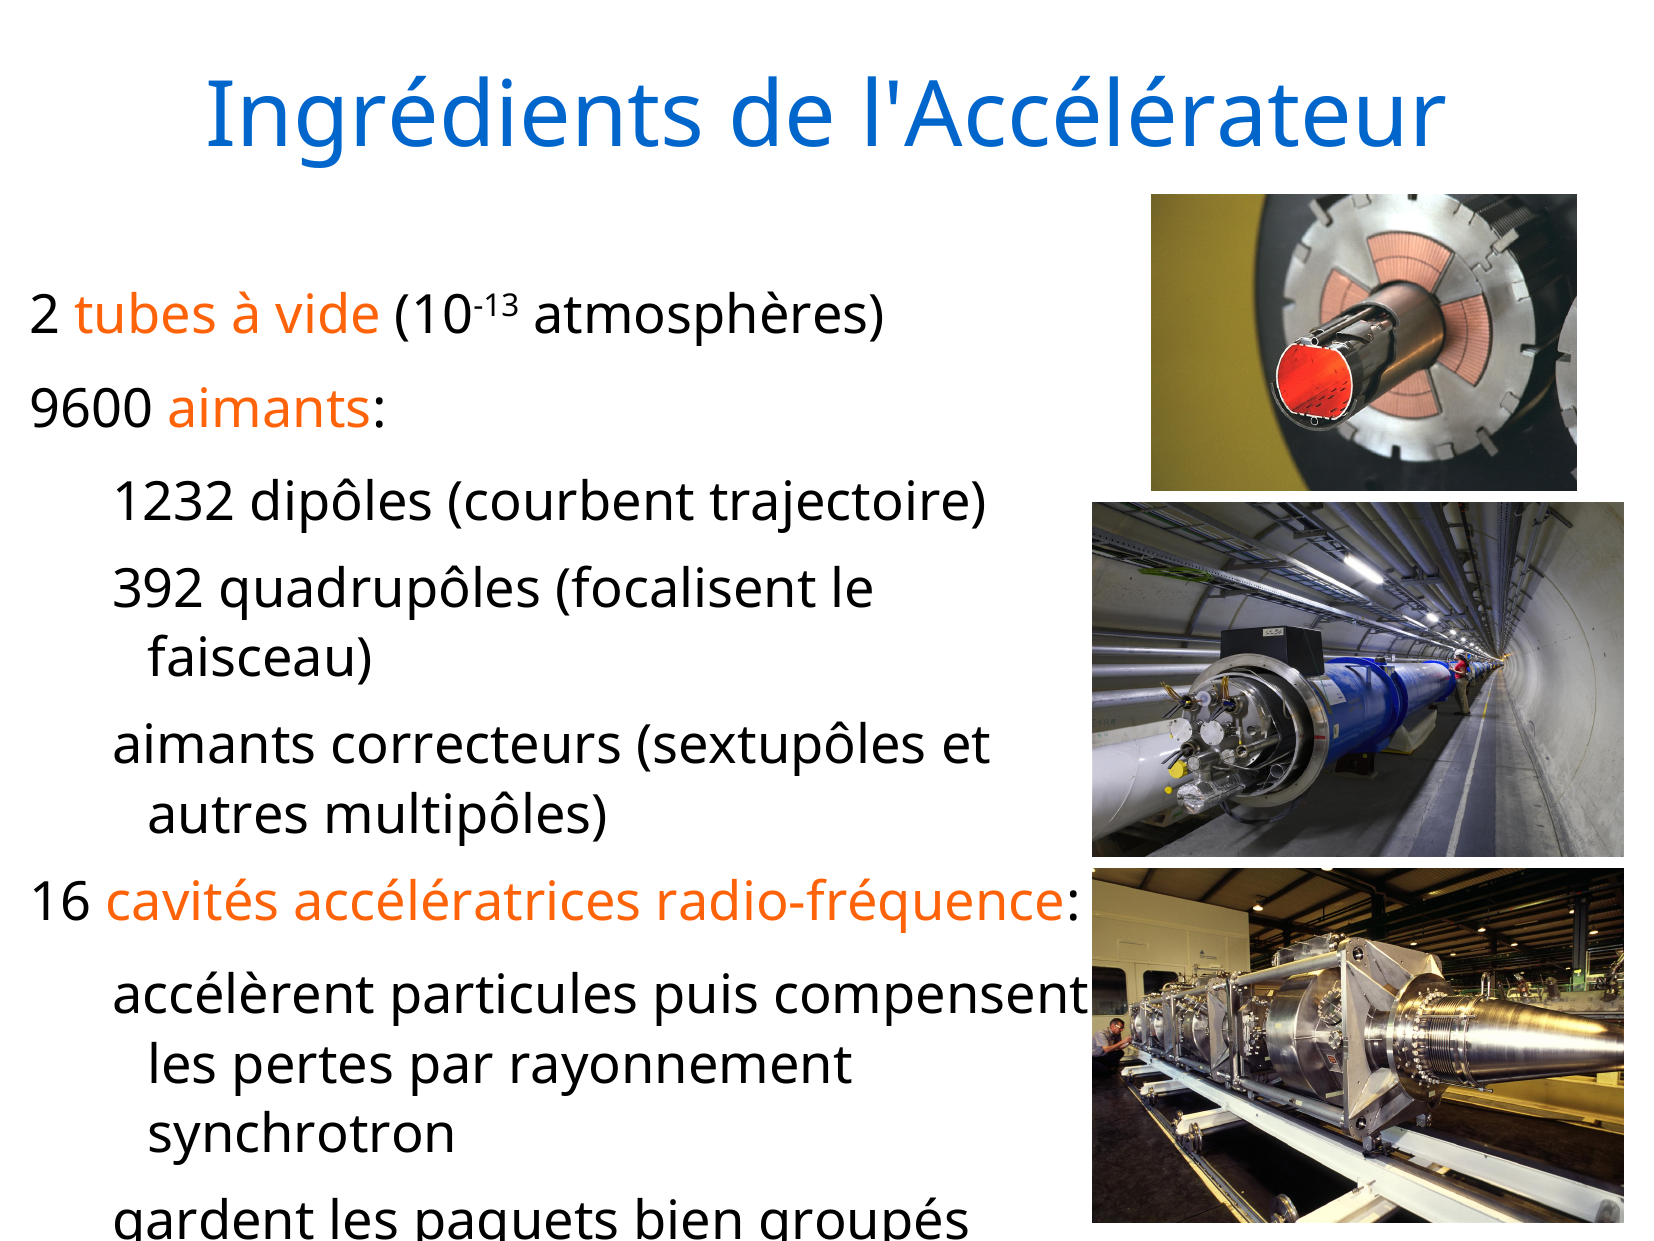

# Ingrédients de l'Accélérateur
2 tubes à vide (10-13 atmosphères)‏
9600 aimants:
1232 dipôles (courbent trajectoire)‏
392 quadrupôles (focalisent le faisceau)‏
aimants correcteurs (sextupôles et autres multipôles)
16 cavités accélératrices radio-fréquence:
accélèrent particules puis compensent les pertes par rayonnement synchrotron
gardent les paquets bien groupés
23